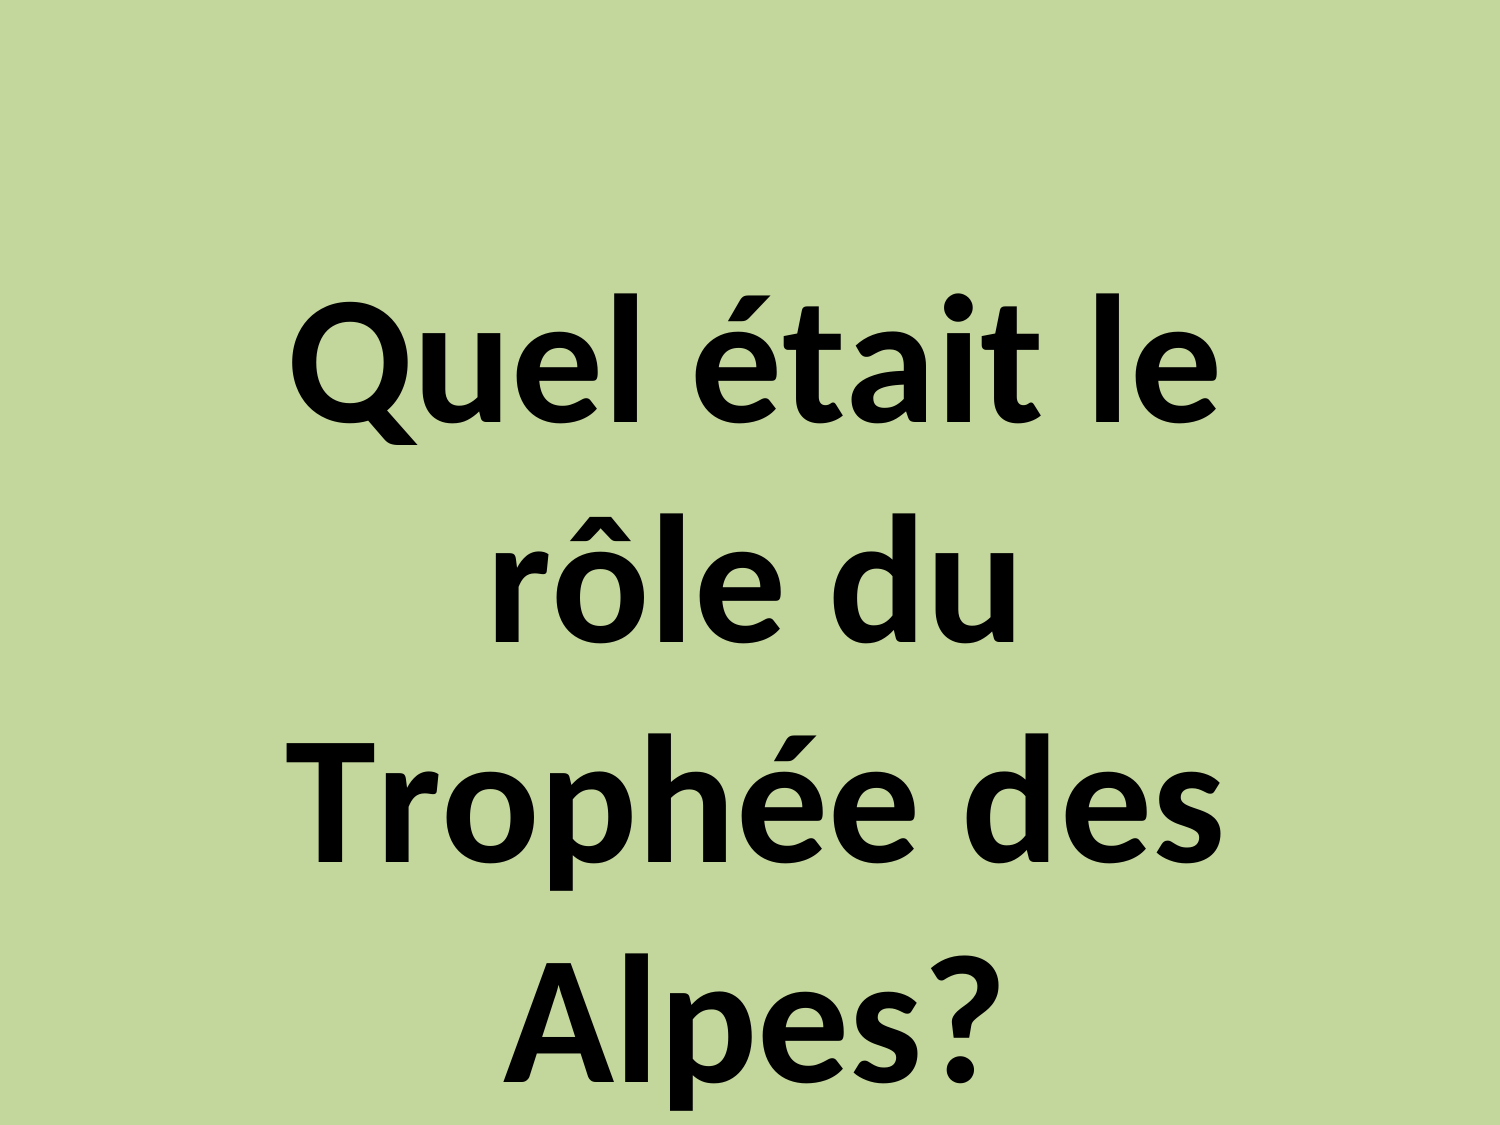

Quel était le rôle du Trophée des Alpes?